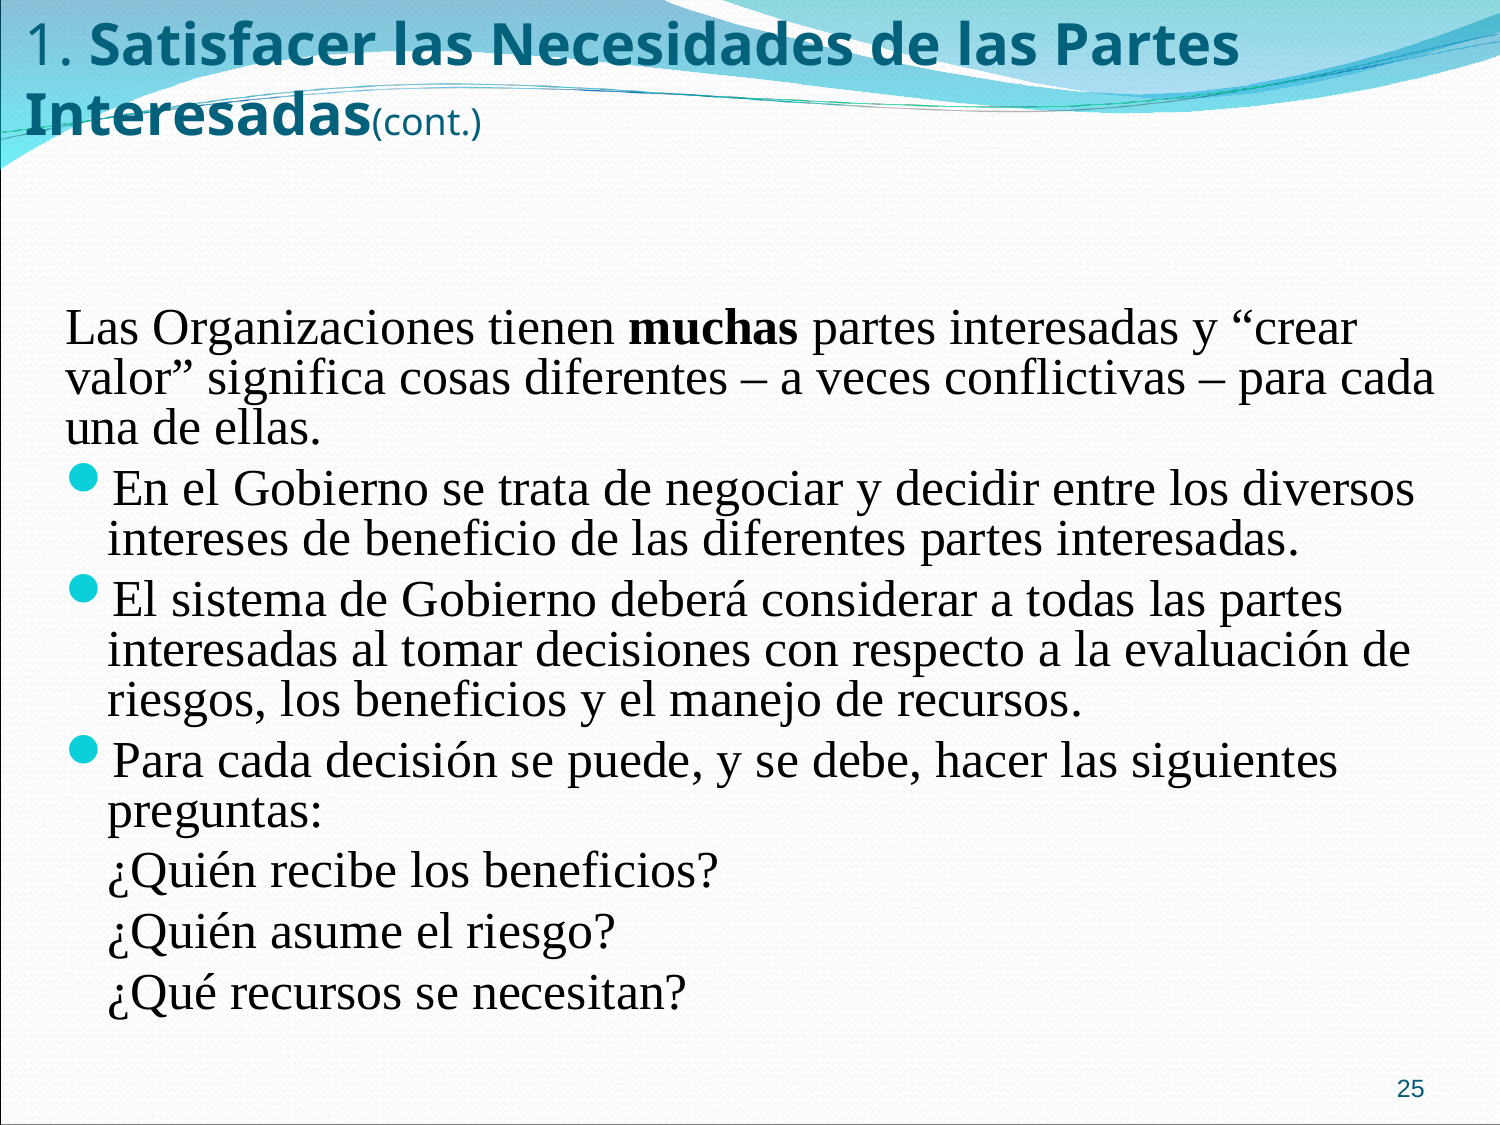

# 1. Satisfacer las Necesidades de las Partes Interesadas(cont.)
Las Organizaciones tienen muchas partes interesadas y “crear valor” significa cosas diferentes – a veces conflictivas – para cada una de ellas.
En el Gobierno se trata de negociar y decidir entre los diversos intereses de beneficio de las diferentes partes interesadas.
El sistema de Gobierno deberá considerar a todas las partes interesadas al tomar decisiones con respecto a la evaluación de riesgos, los beneficios y el manejo de recursos.
Para cada decisión se puede, y se debe, hacer las siguientes preguntas:
¿Quién recibe los beneficios?
¿Quién asume el riesgo?
¿Qué recursos se necesitan?